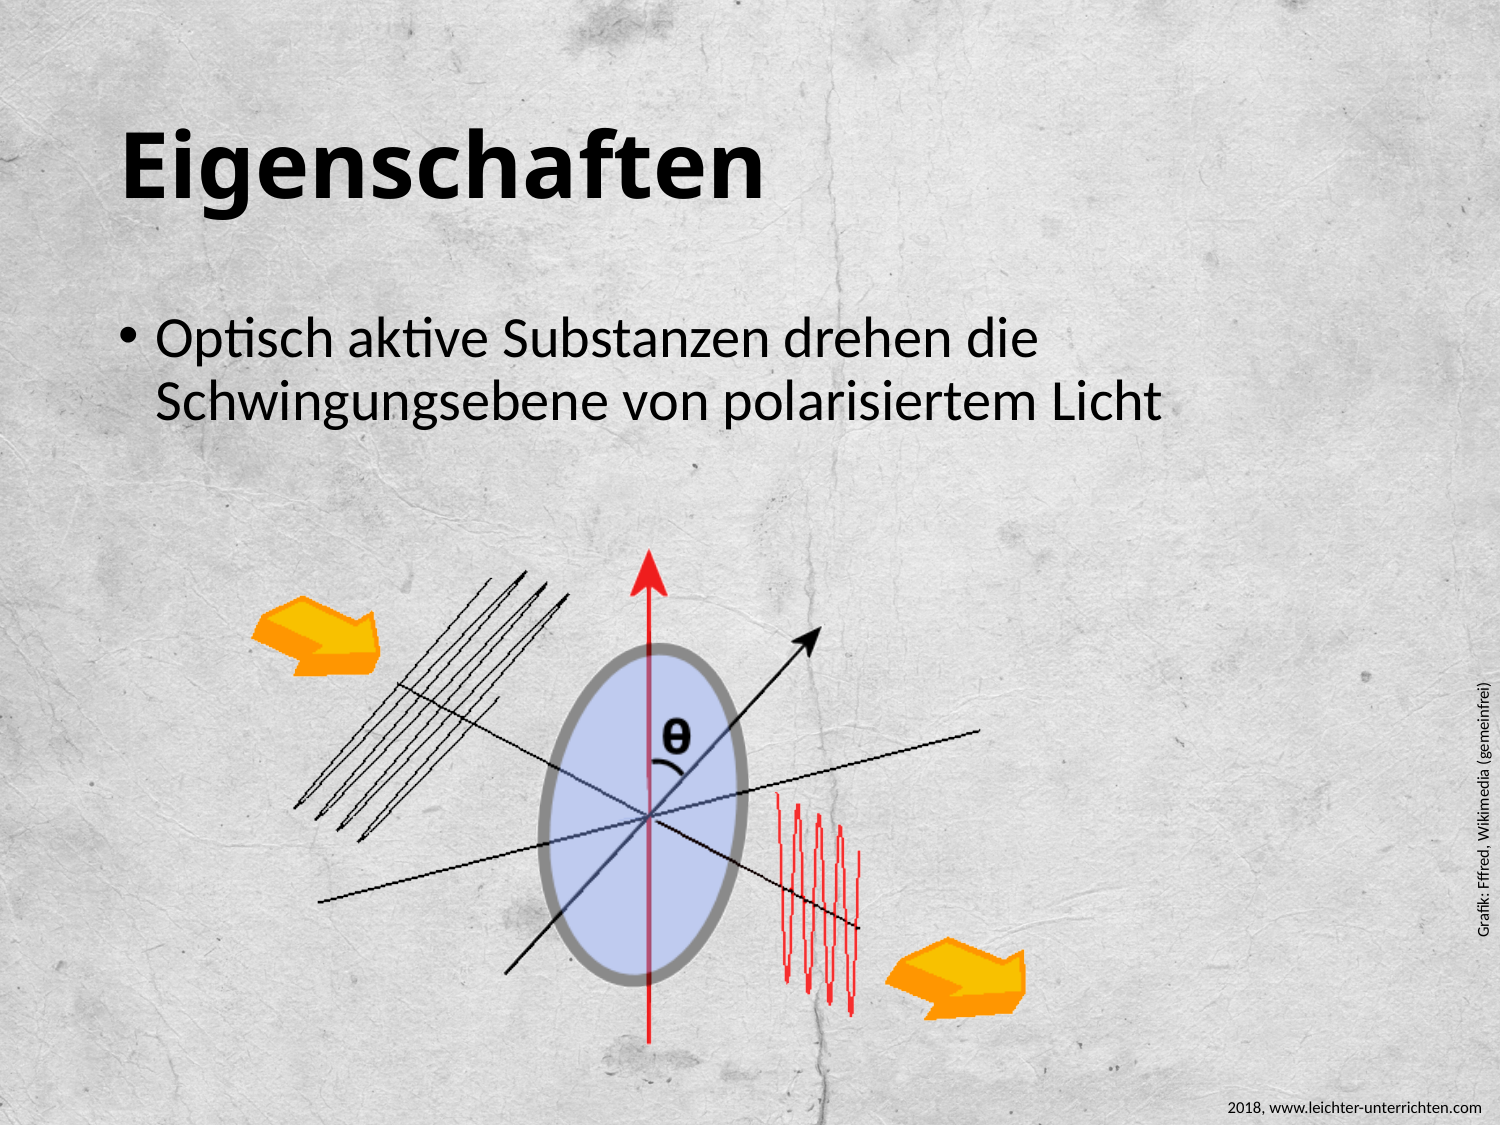

# Eigenschaften
Optisch aktive Substanzen drehen die Schwingungsebene von polarisiertem Licht
Grafik: Fffred, Wikimedia (gemeinfrei)